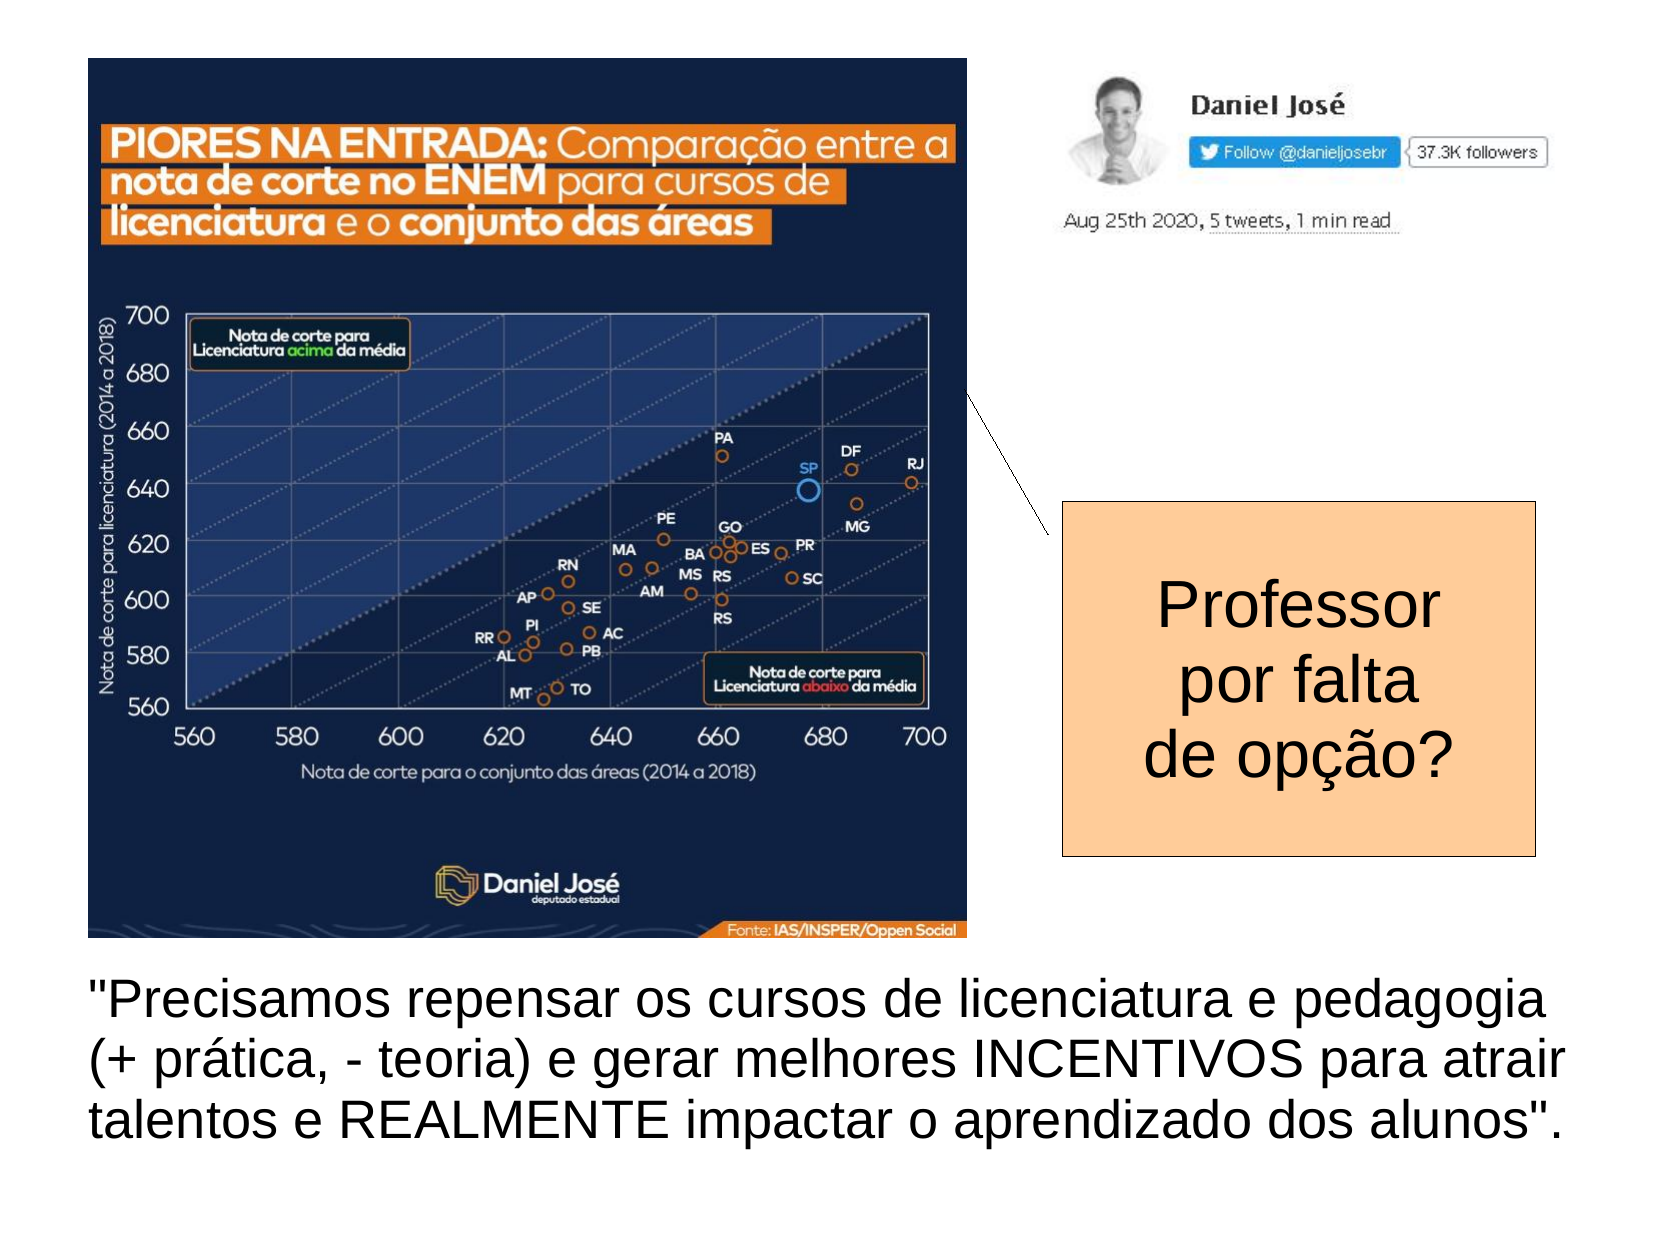

Professor
por falta
de opção?
# "Precisamos repensar os cursos de licenciatura e pedagogia (+ prática, - teoria) e gerar melhores INCENTIVOS para atrair talentos e REALMENTE impactar o aprendizado dos alunos".